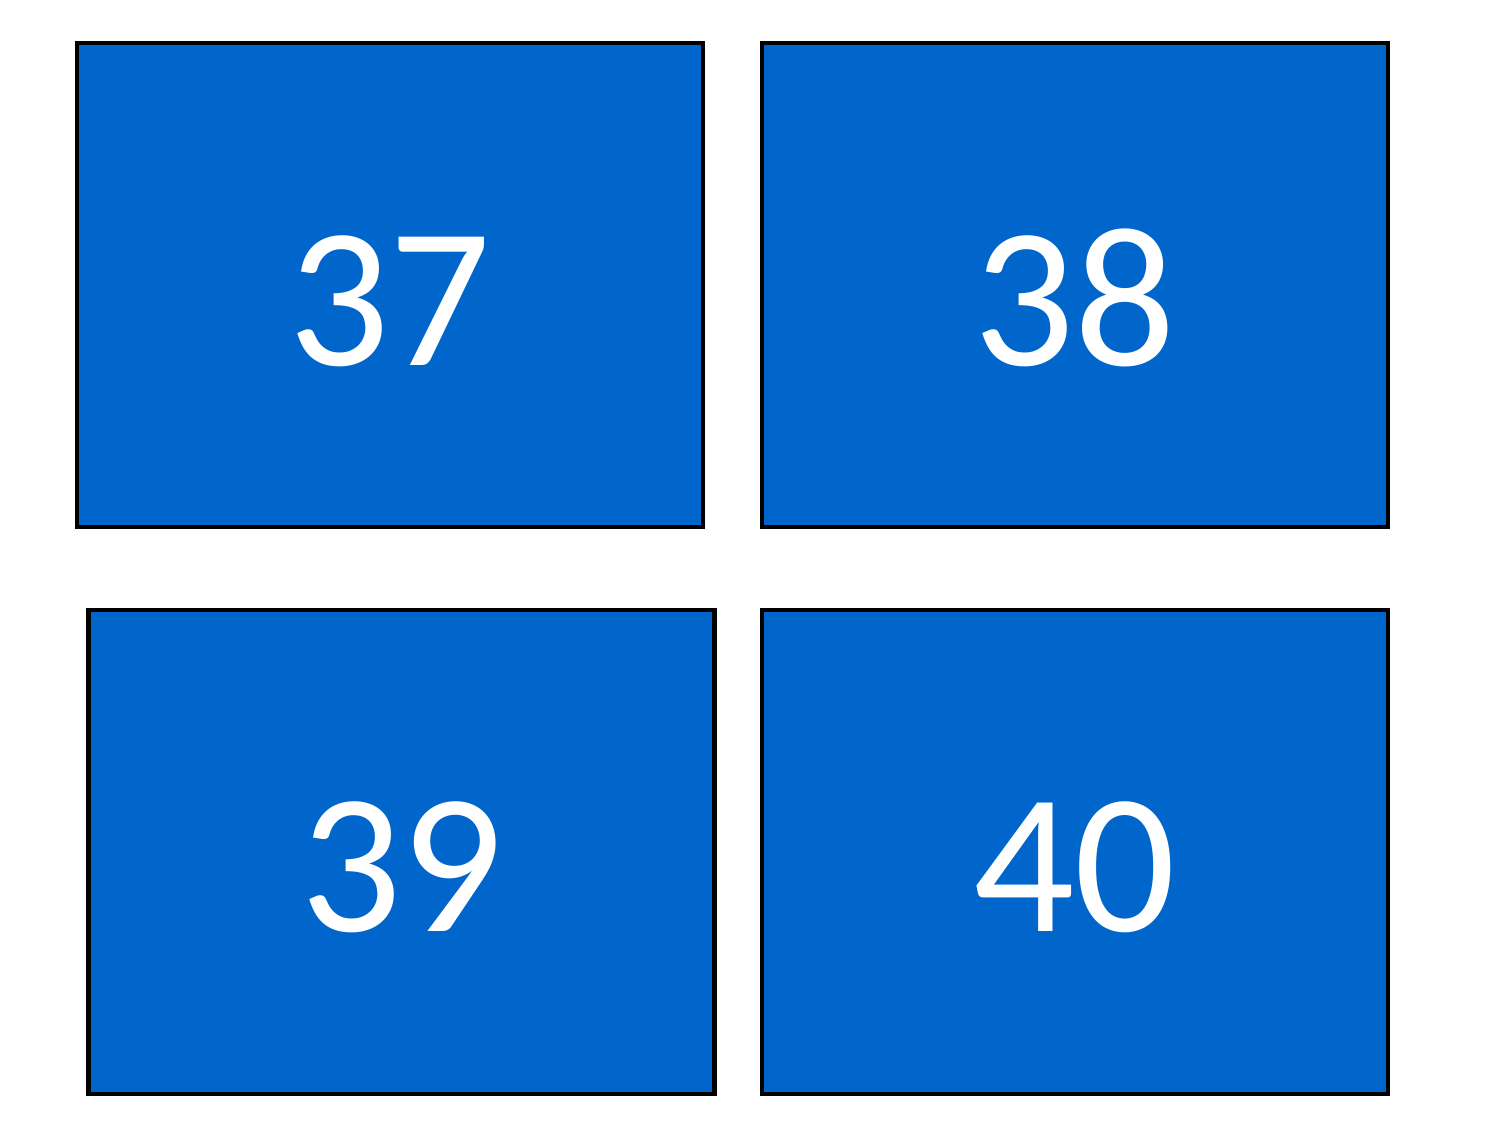

Jak oddělíš měděné piliny od ocelových?
37
Kolik pólů má magnet?
38
Jak nazýváme póly tyčového magnetu?
A jak se značí?
39
Kde je netečné pásmo magnetu a jaké má vlastnosti?
40